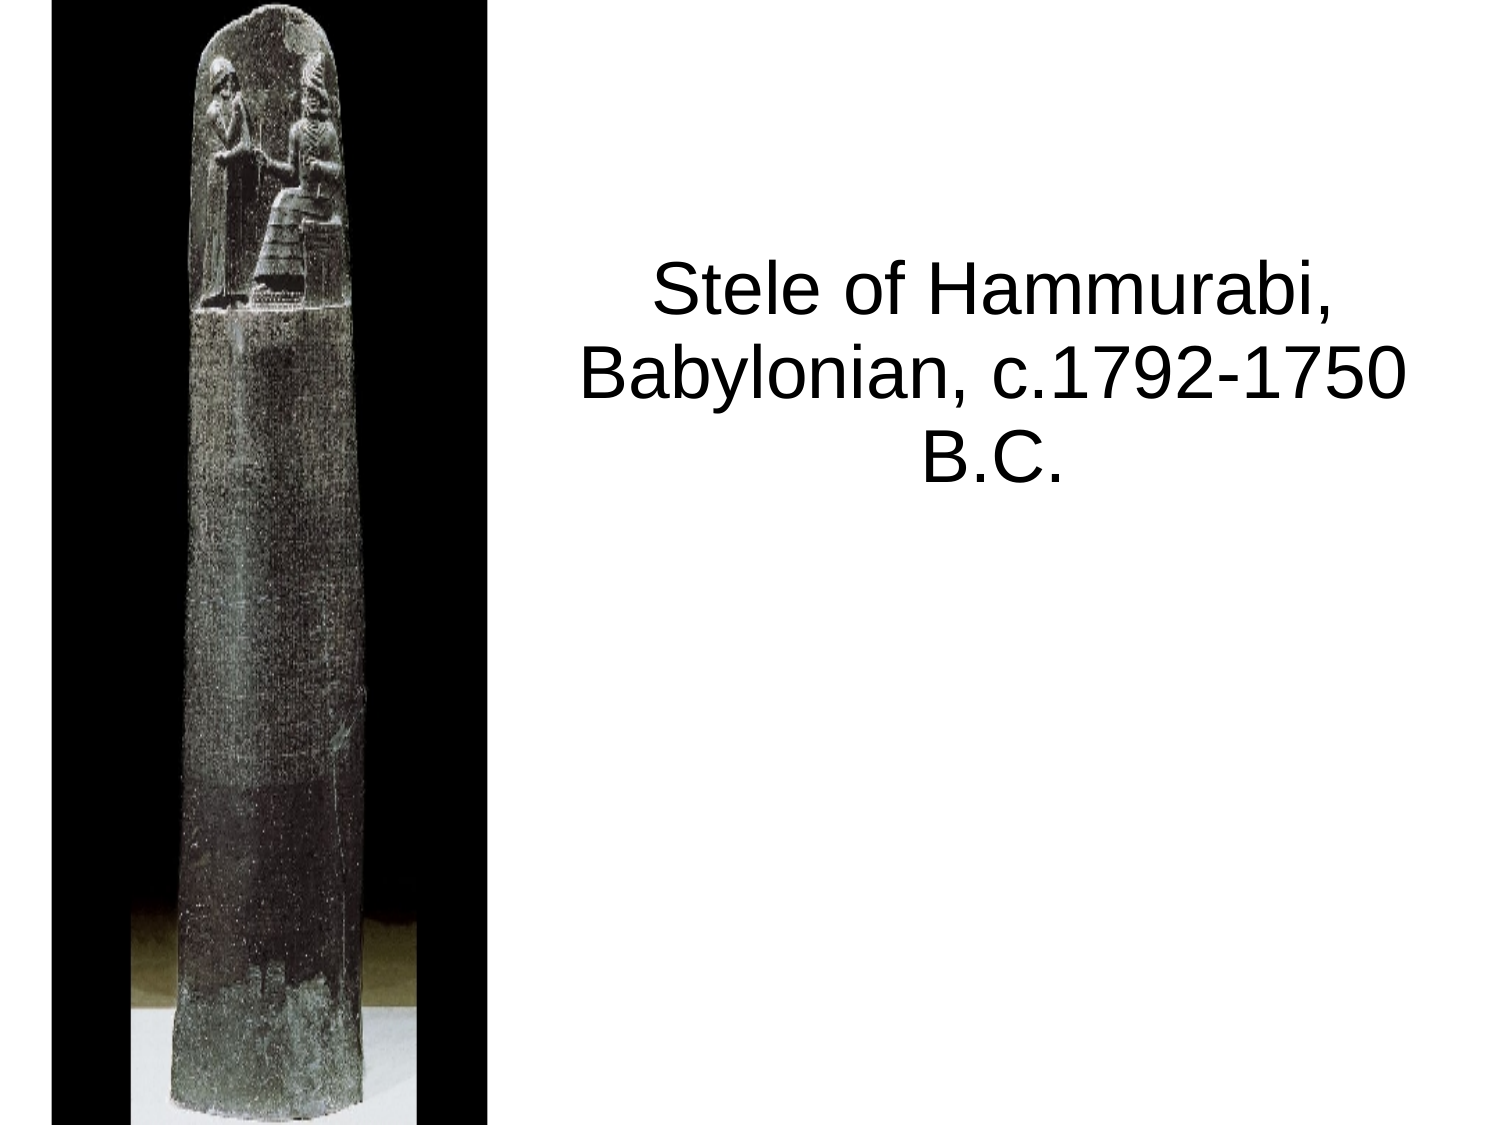

# Stele of Hammurabi, Babylonian, c.1792-1750 B.C.